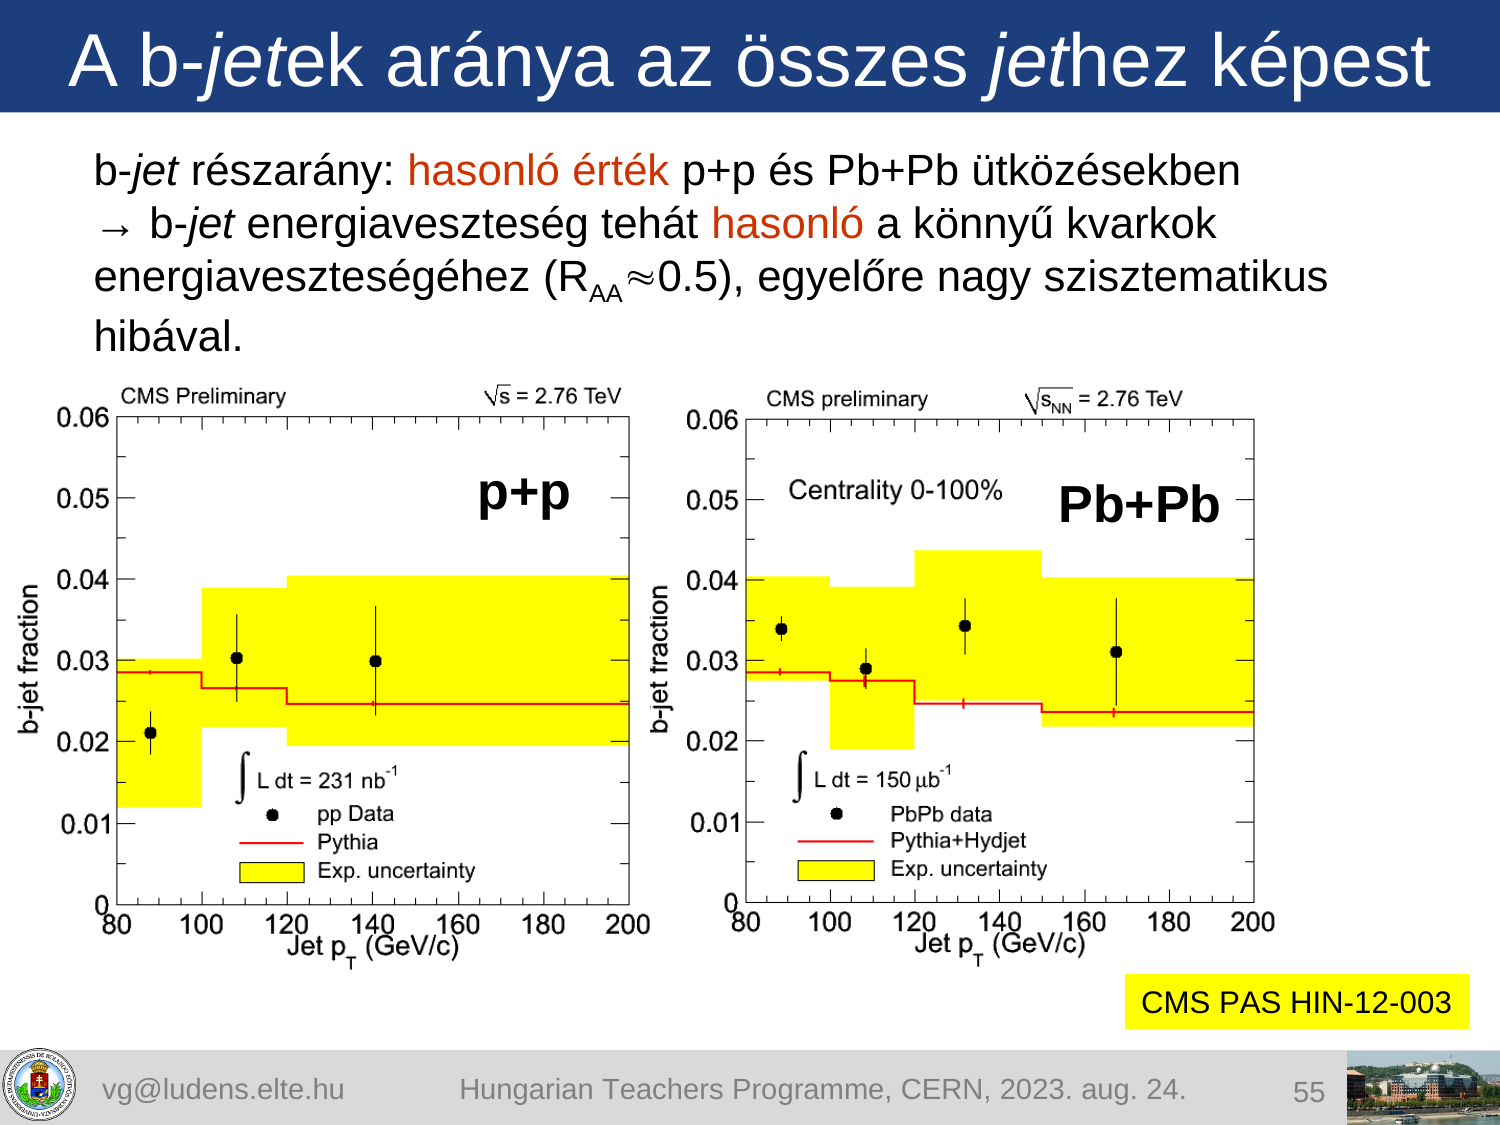

# A b-jetek aránya az összes jethez képest
	b-jet részarány: hasonló érték p+p és Pb+Pb ütközésekben
→ b-jet energiaveszteség tehát hasonló a könnyű kvarkok energiaveszteségéhez (RAA0.5), egyelőre nagy szisztematikus hibával.
p+p
Pb+Pb
CMS PAS HIN-12-003
55